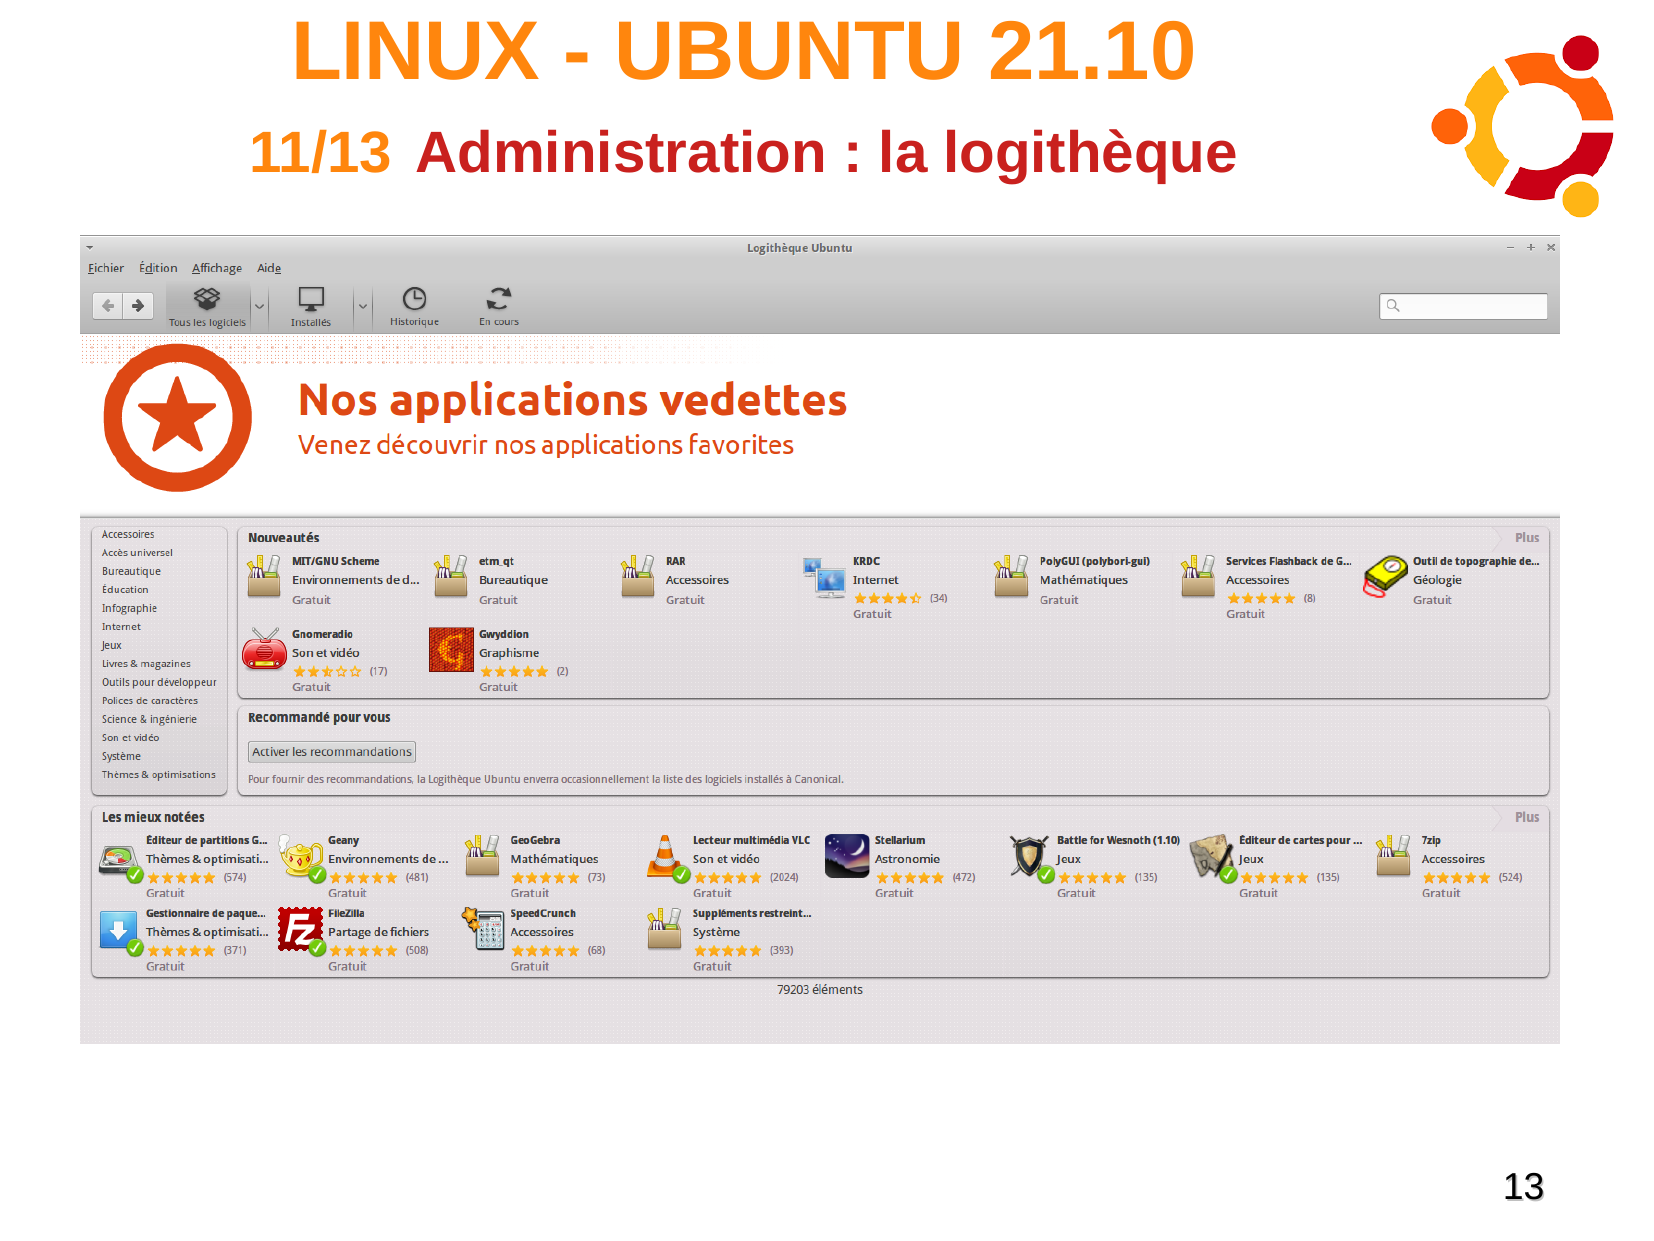

# LINUX - UBUNTU 21.10 11/13 Administration : la logithèque